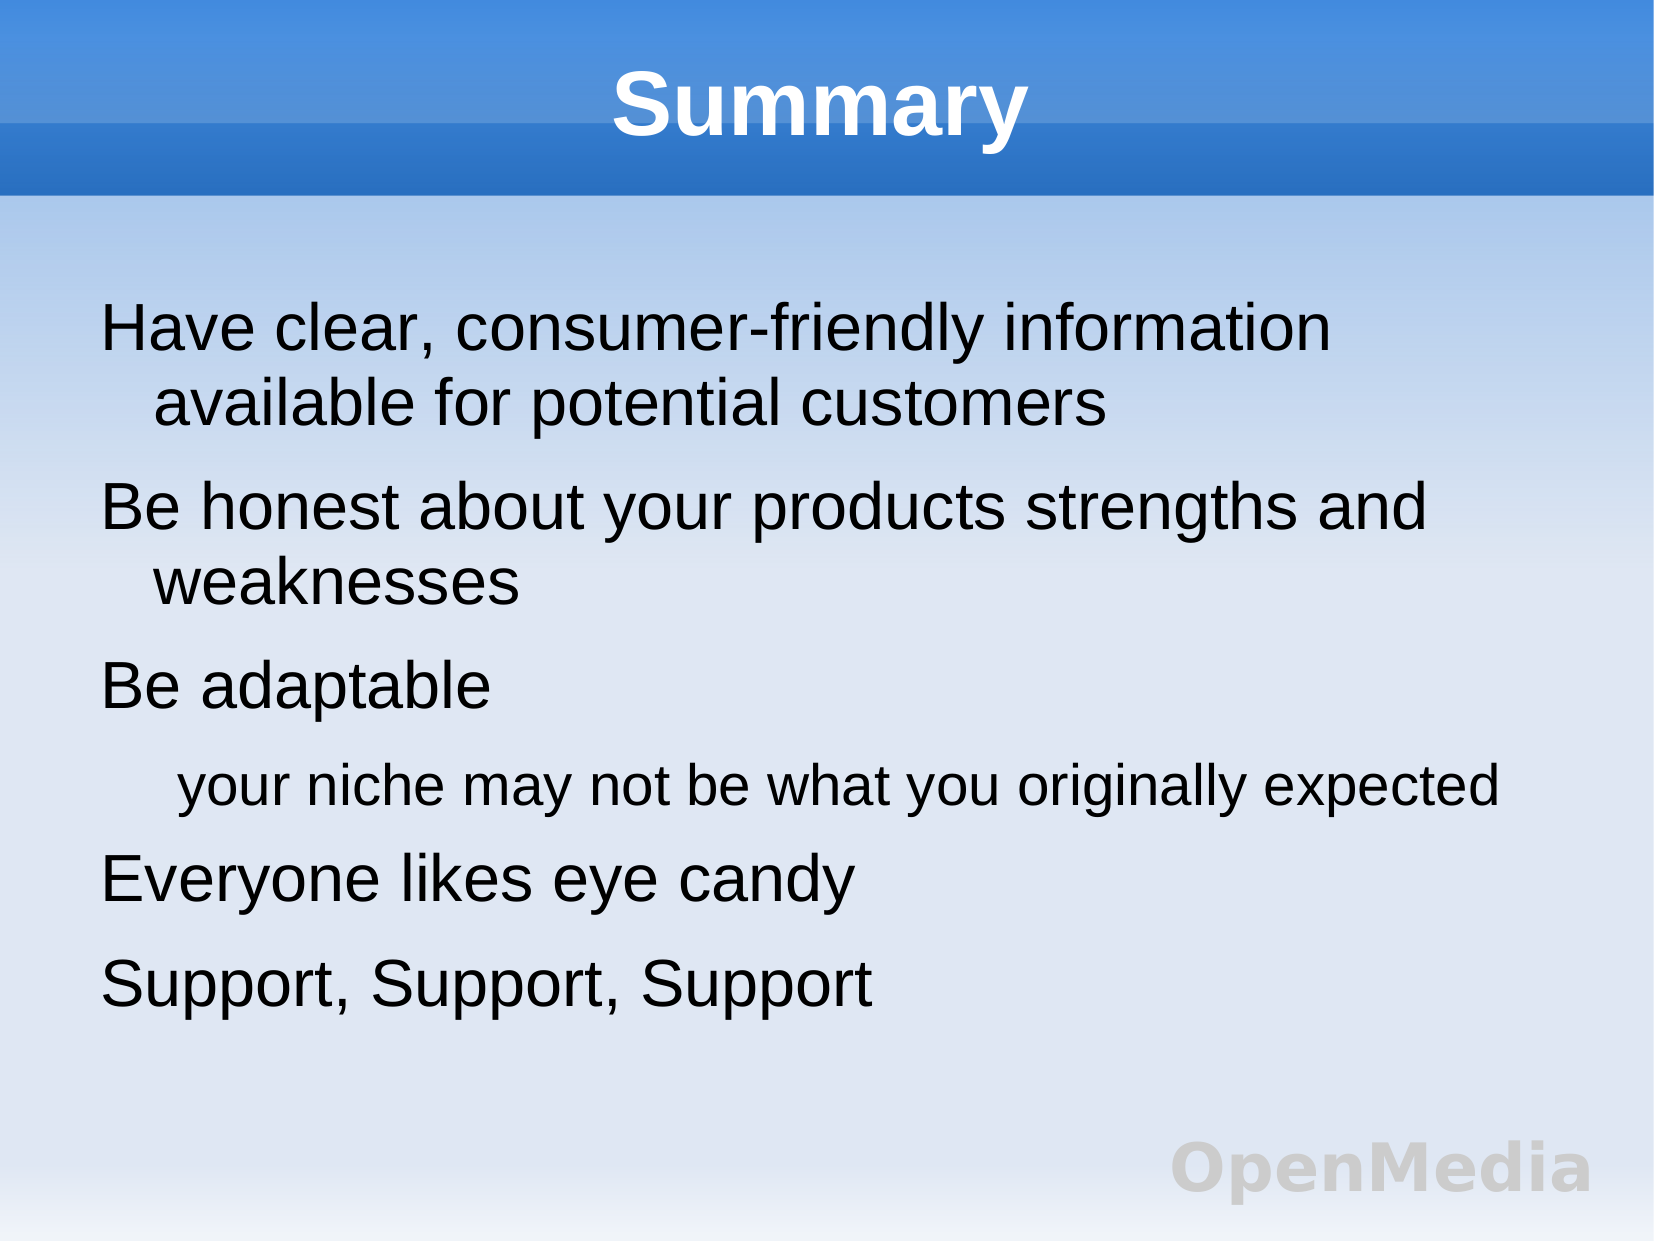

# Summary
Have clear, consumer-friendly information available for potential customers
Be honest about your products strengths and weaknesses
Be adaptable
your niche may not be what you originally expected
Everyone likes eye candy
Support, Support, Support
32